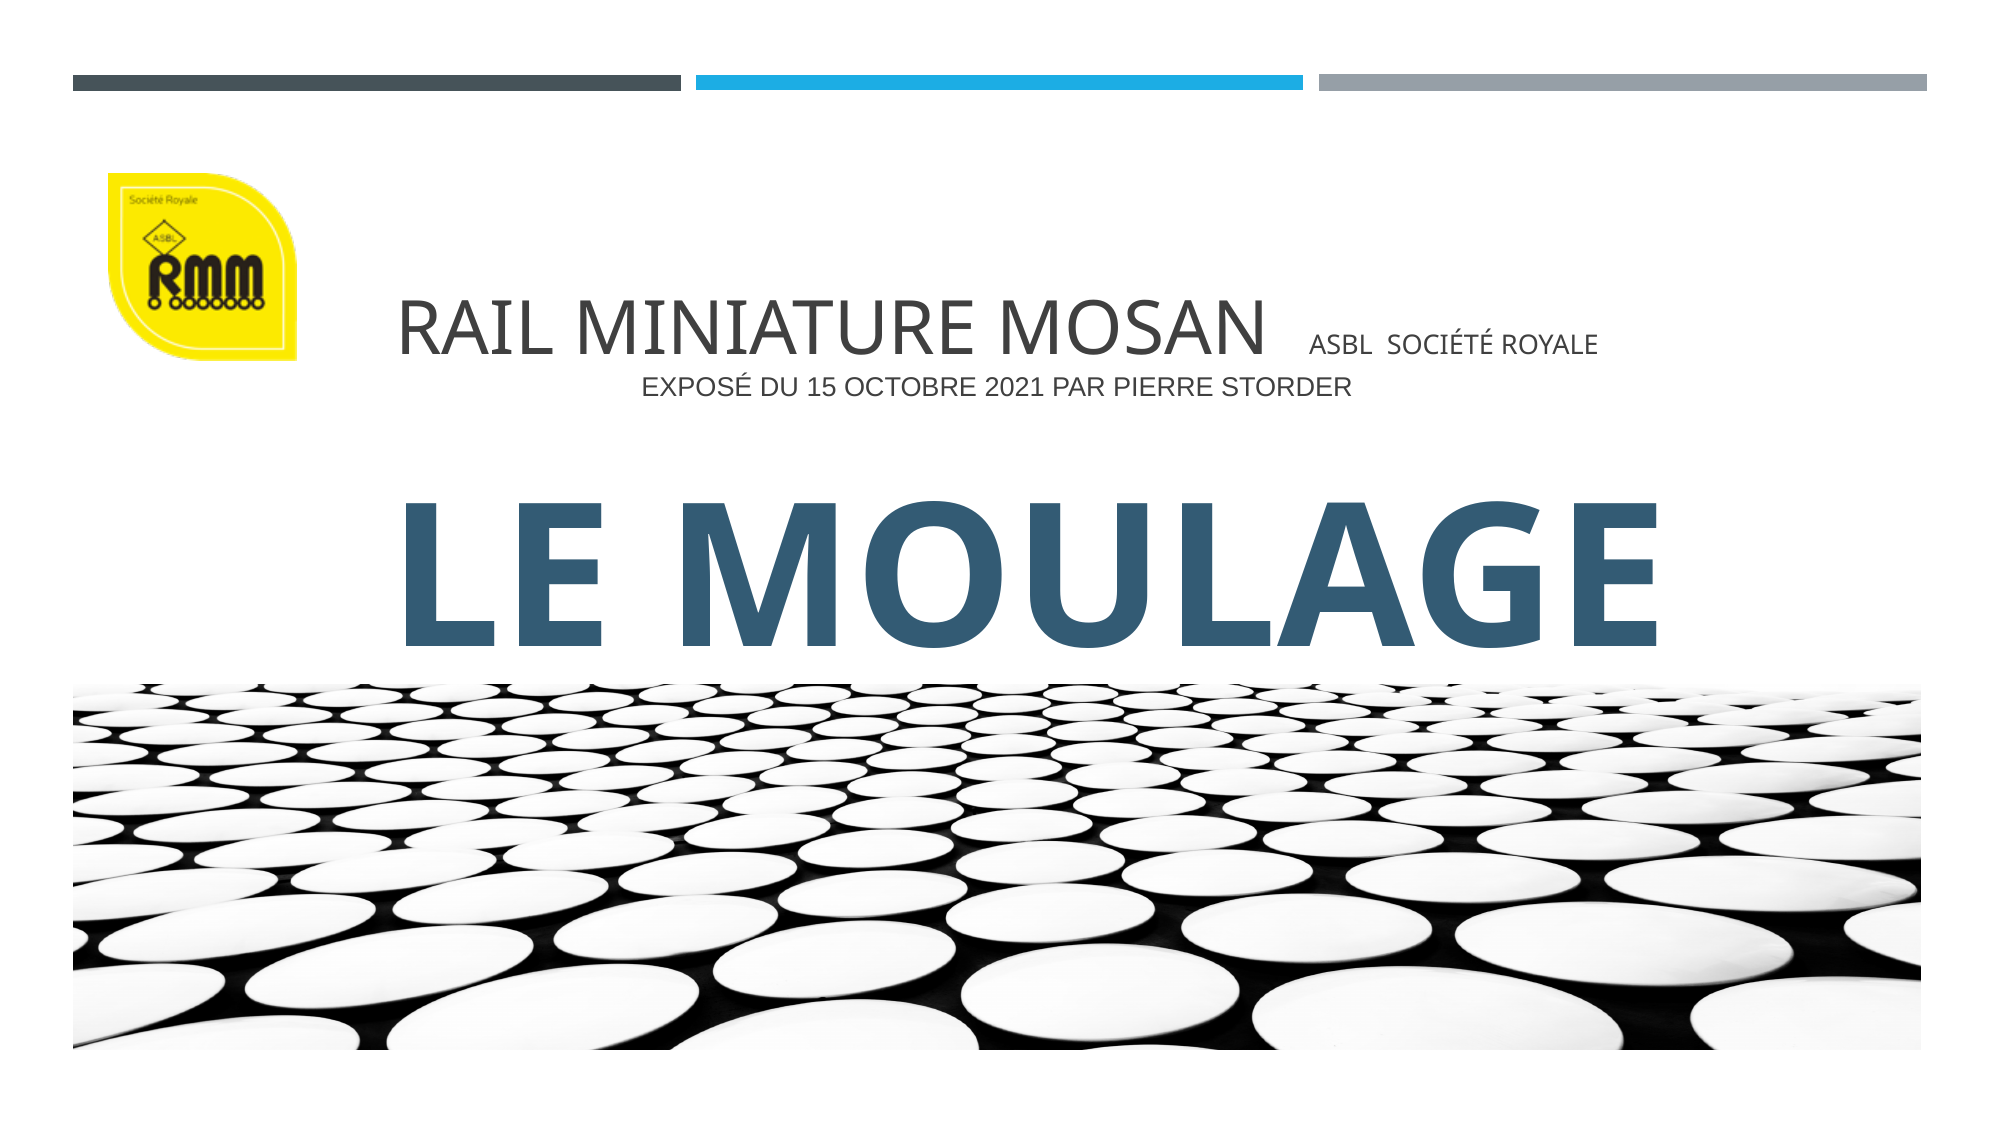

# Rail Miniature Mosan asbl société royale exposé du 15 octobre 2021 par Pierre Storder
 Le MOULAGE